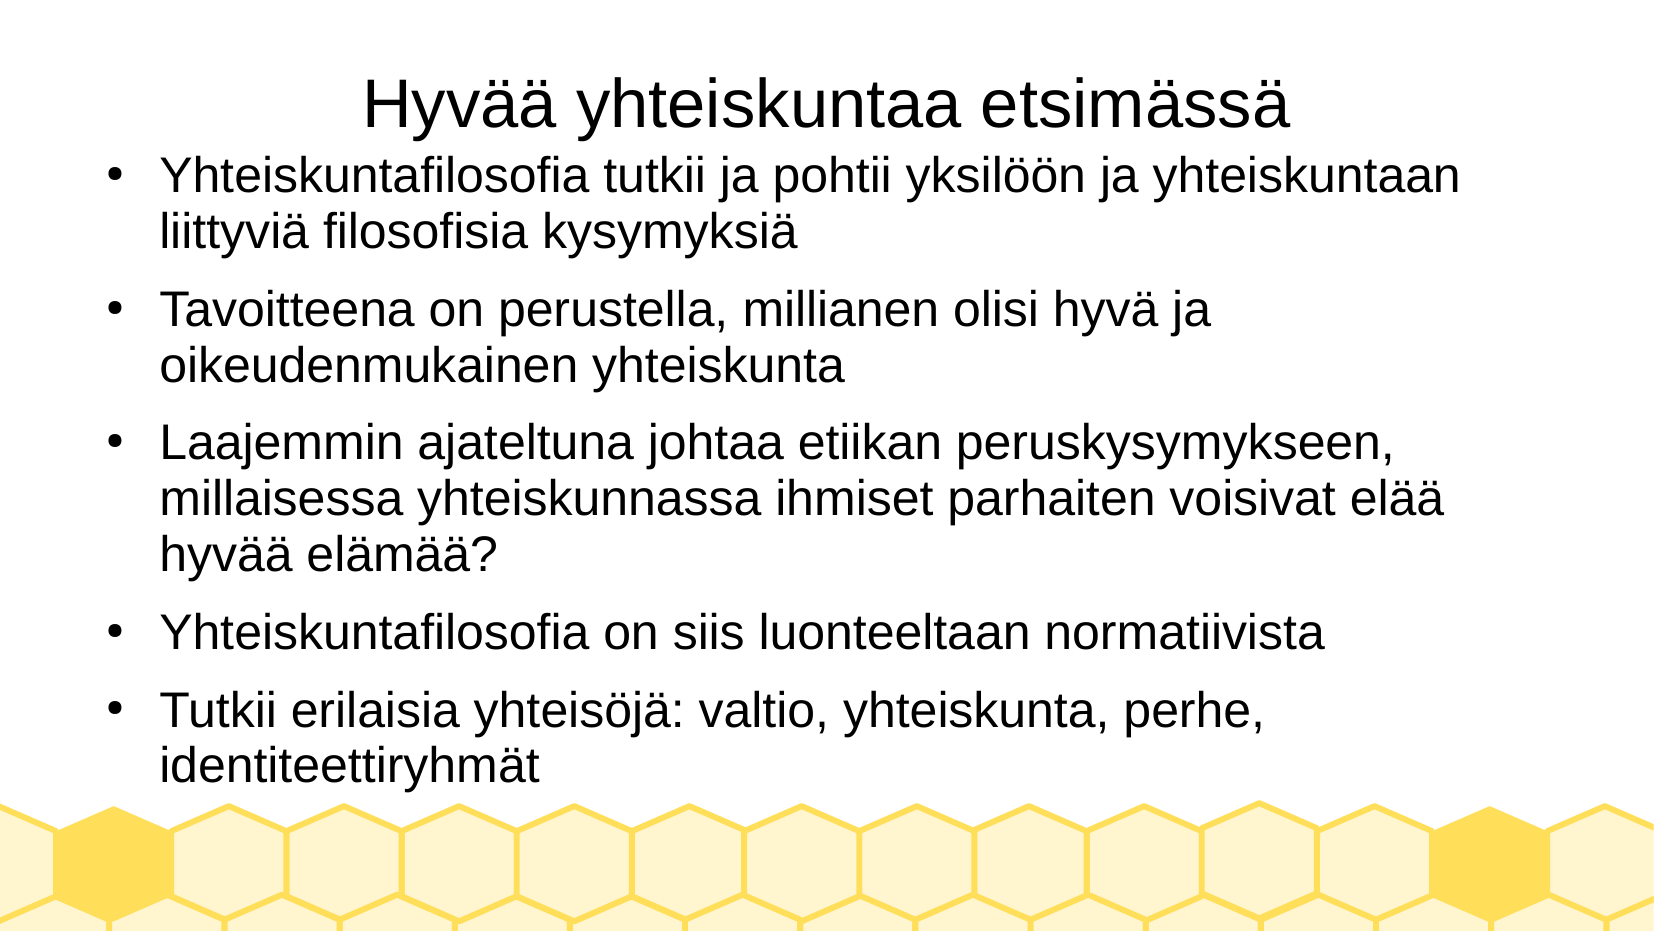

# Hyvää yhteiskuntaa etsimässä
Yhteiskuntafilosofia tutkii ja pohtii yksilöön ja yhteiskuntaan liittyviä filosofisia kysymyksiä
Tavoitteena on perustella, millianen olisi hyvä ja oikeudenmukainen yhteiskunta
Laajemmin ajateltuna johtaa etiikan peruskysymykseen, millaisessa yhteiskunnassa ihmiset parhaiten voisivat elää hyvää elämää?
Yhteiskuntafilosofia on siis luonteeltaan normatiivista
Tutkii erilaisia yhteisöjä: valtio, yhteiskunta, perhe, identiteettiryhmät